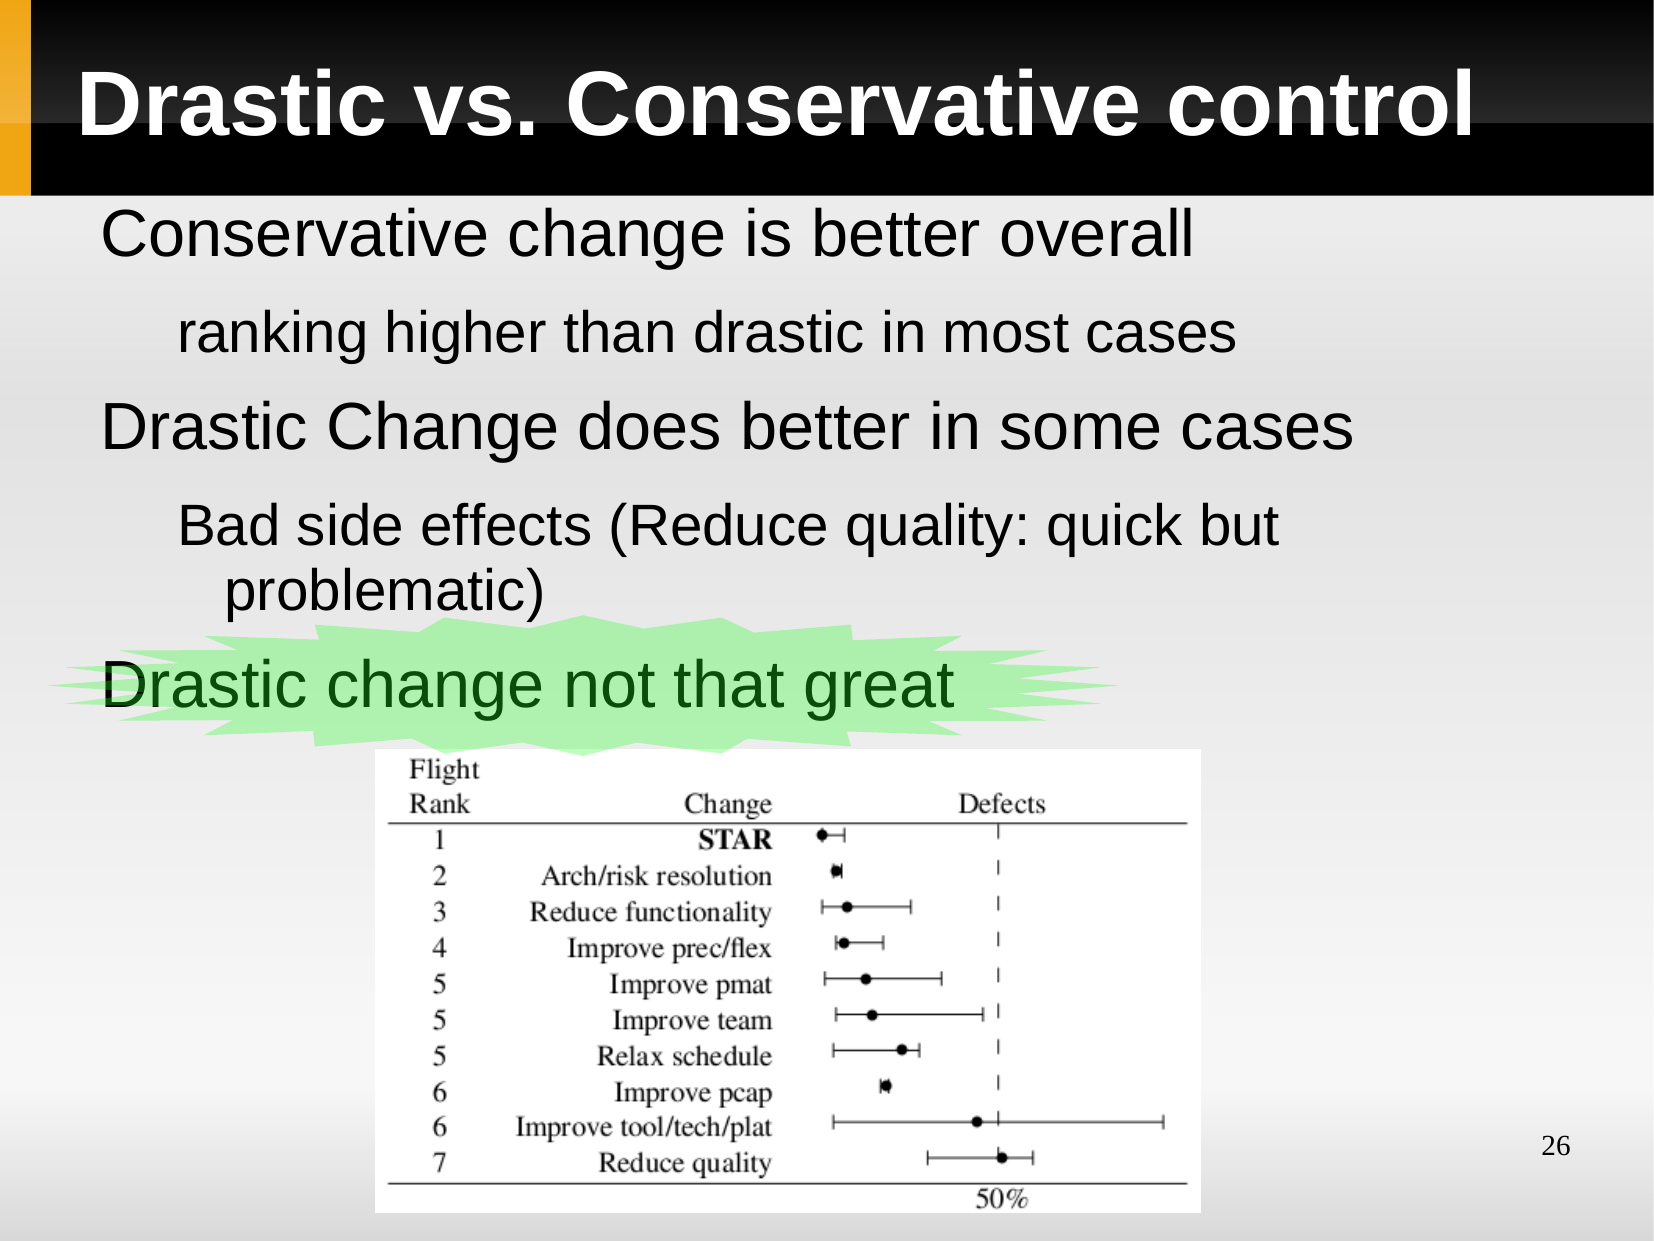

# Drastic vs. Conservative control
Conservative change is better overall
ranking higher than drastic in most cases
Drastic Change does better in some cases
Bad side effects (Reduce quality: quick but problematic)
Drastic change not that great
26